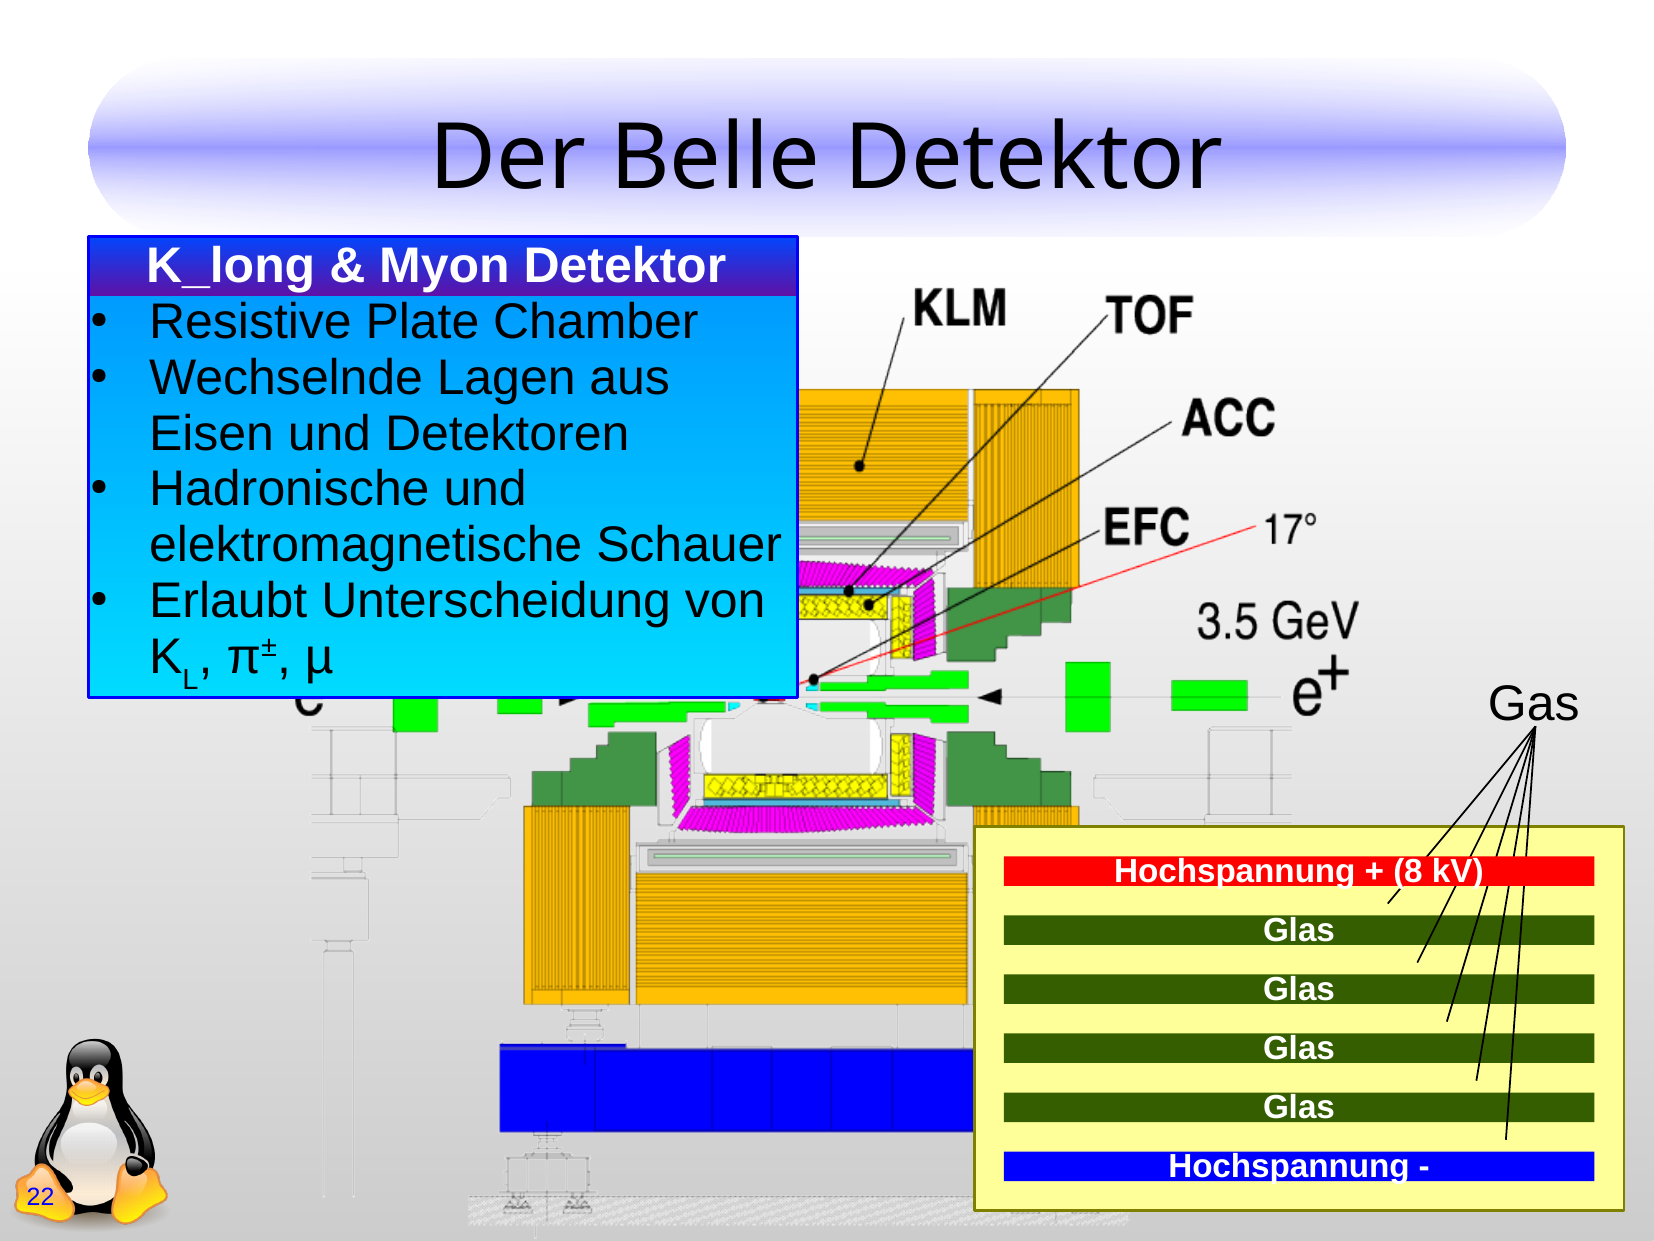

# Der Belle Detektor
K_long & Myon Detektor
Resistive Plate Chamber
Wechselnde Lagen aus Eisen und Detektoren
Hadronische und elektromagnetische Schauer
Erlaubt Unterscheidung von KL, π±, µ
Gas
Hochspannung + (8 kV)
Glas
Glas
Glas
Glas
Hochspannung -